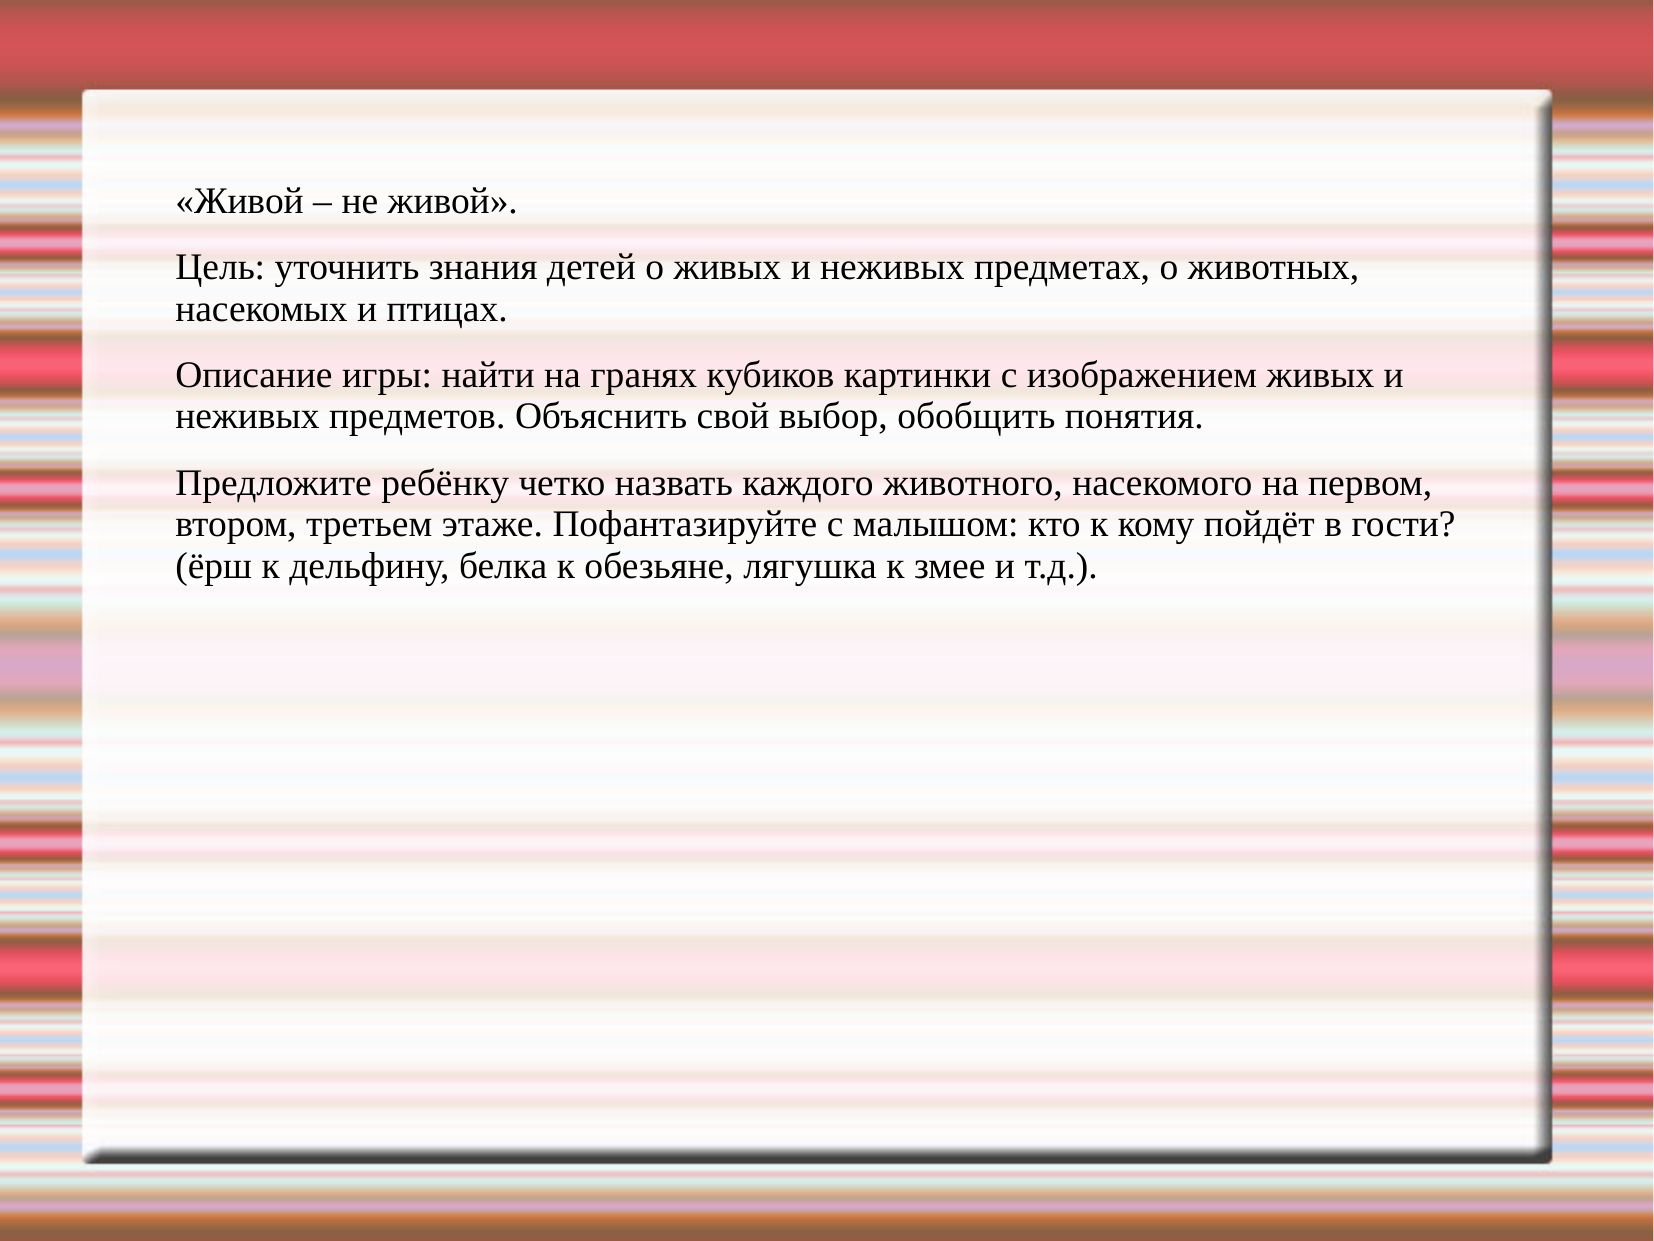

#
«Живой – не живой».
Цель: уточнить знания детей о живых и неживых предметах, о животных, насекомых и птицах.
Описание игры: найти на гранях кубиков картинки с изображением живых и неживых предметов. Объяснить свой выбор, обобщить понятия.
Предложите ребёнку четко назвать каждого животного, насекомого на первом, втором, третьем этаже. Пофантазируйте с малышом: кто к кому пойдёт в гости? (ёрш к дельфину, белка к обезьяне, лягушка к змее и т.д.).